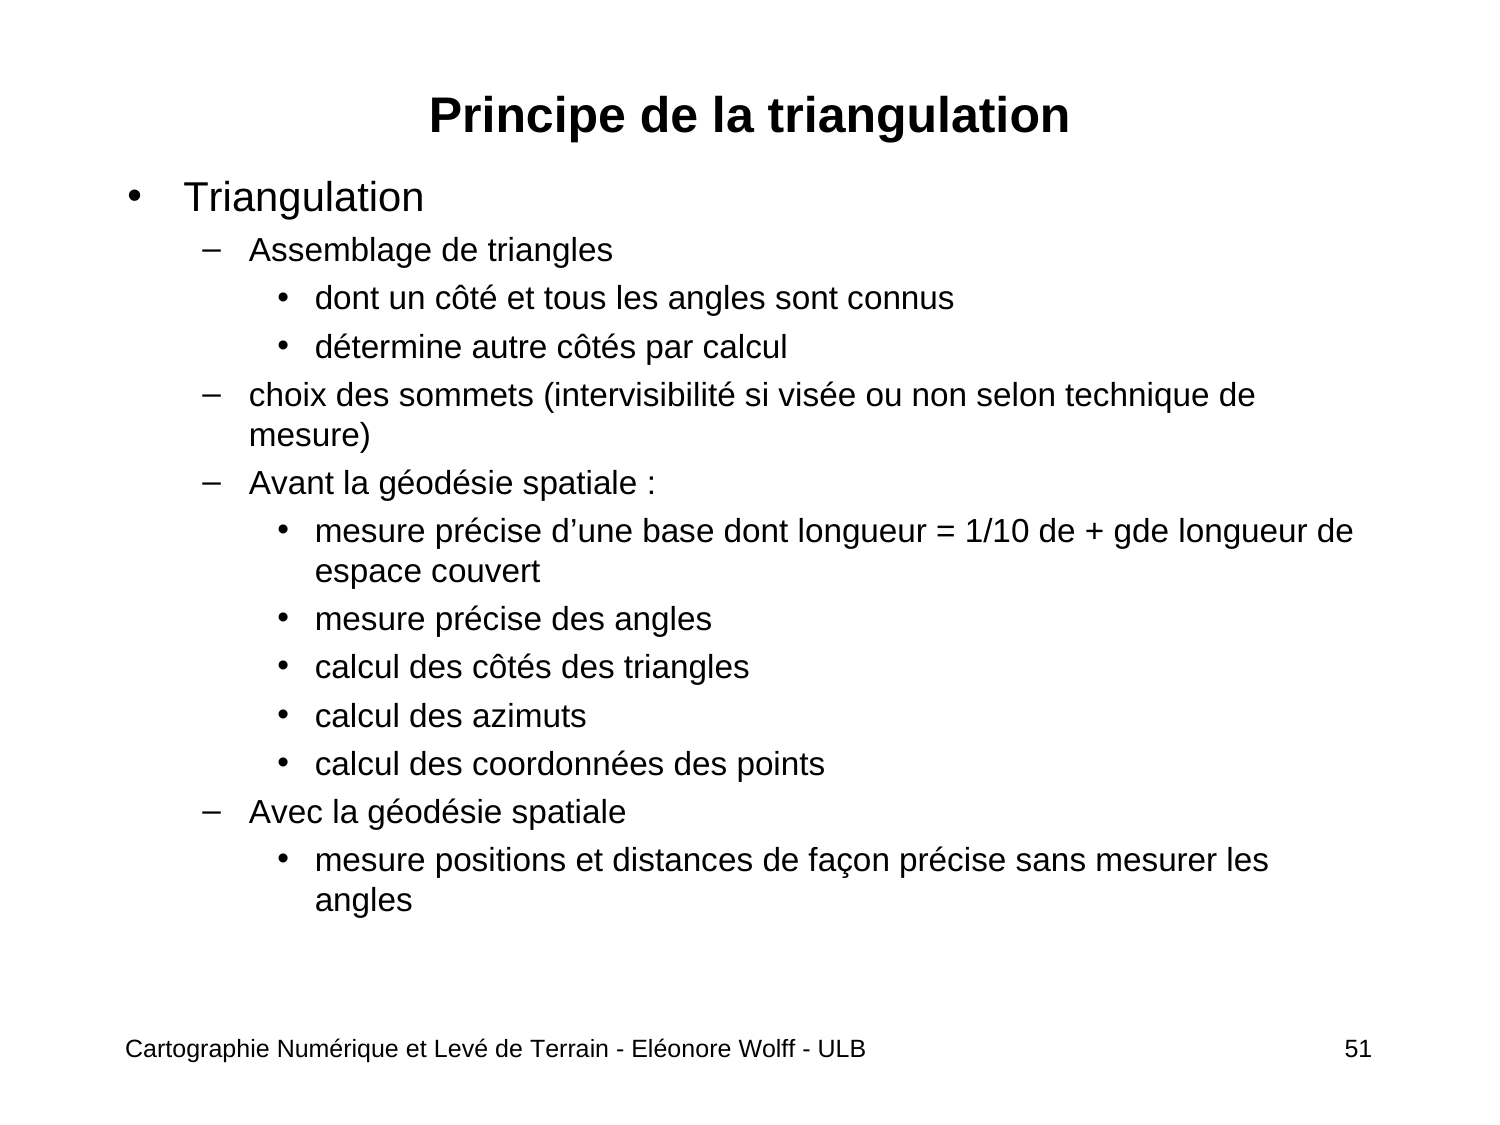

# Principe de la triangulation
Triangulation
Assemblage de triangles
dont un côté et tous les angles sont connus
détermine autre côtés par calcul
choix des sommets (intervisibilité si visée ou non selon technique de mesure)‏
Avant la géodésie spatiale :
mesure précise d’une base dont longueur = 1/10 de + gde longueur de espace couvert
mesure précise des angles
calcul des côtés des triangles
calcul des azimuts
calcul des coordonnées des points
Avec la géodésie spatiale
mesure positions et distances de façon précise sans mesurer les angles
Cartographie Numérique et Levé de Terrain - Eléonore Wolff - ULB